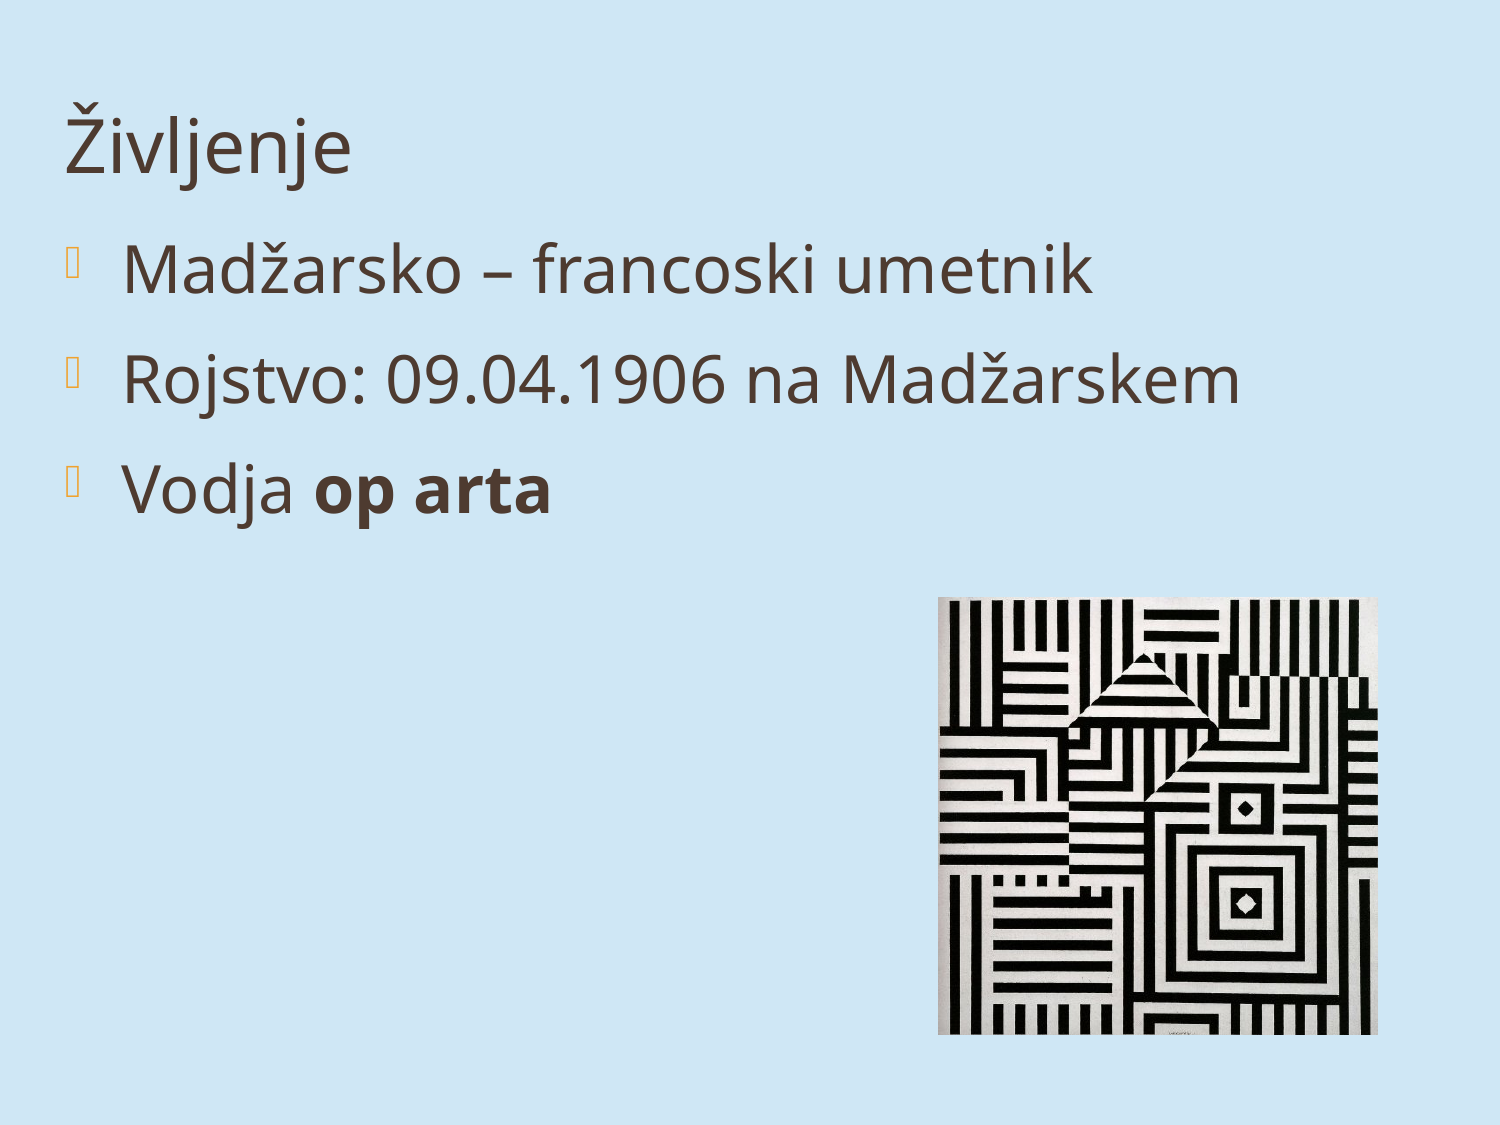

# Življenje
Madžarsko – francoski umetnik
Rojstvo: 09.04.1906 na Madžarskem
Vodja op arta